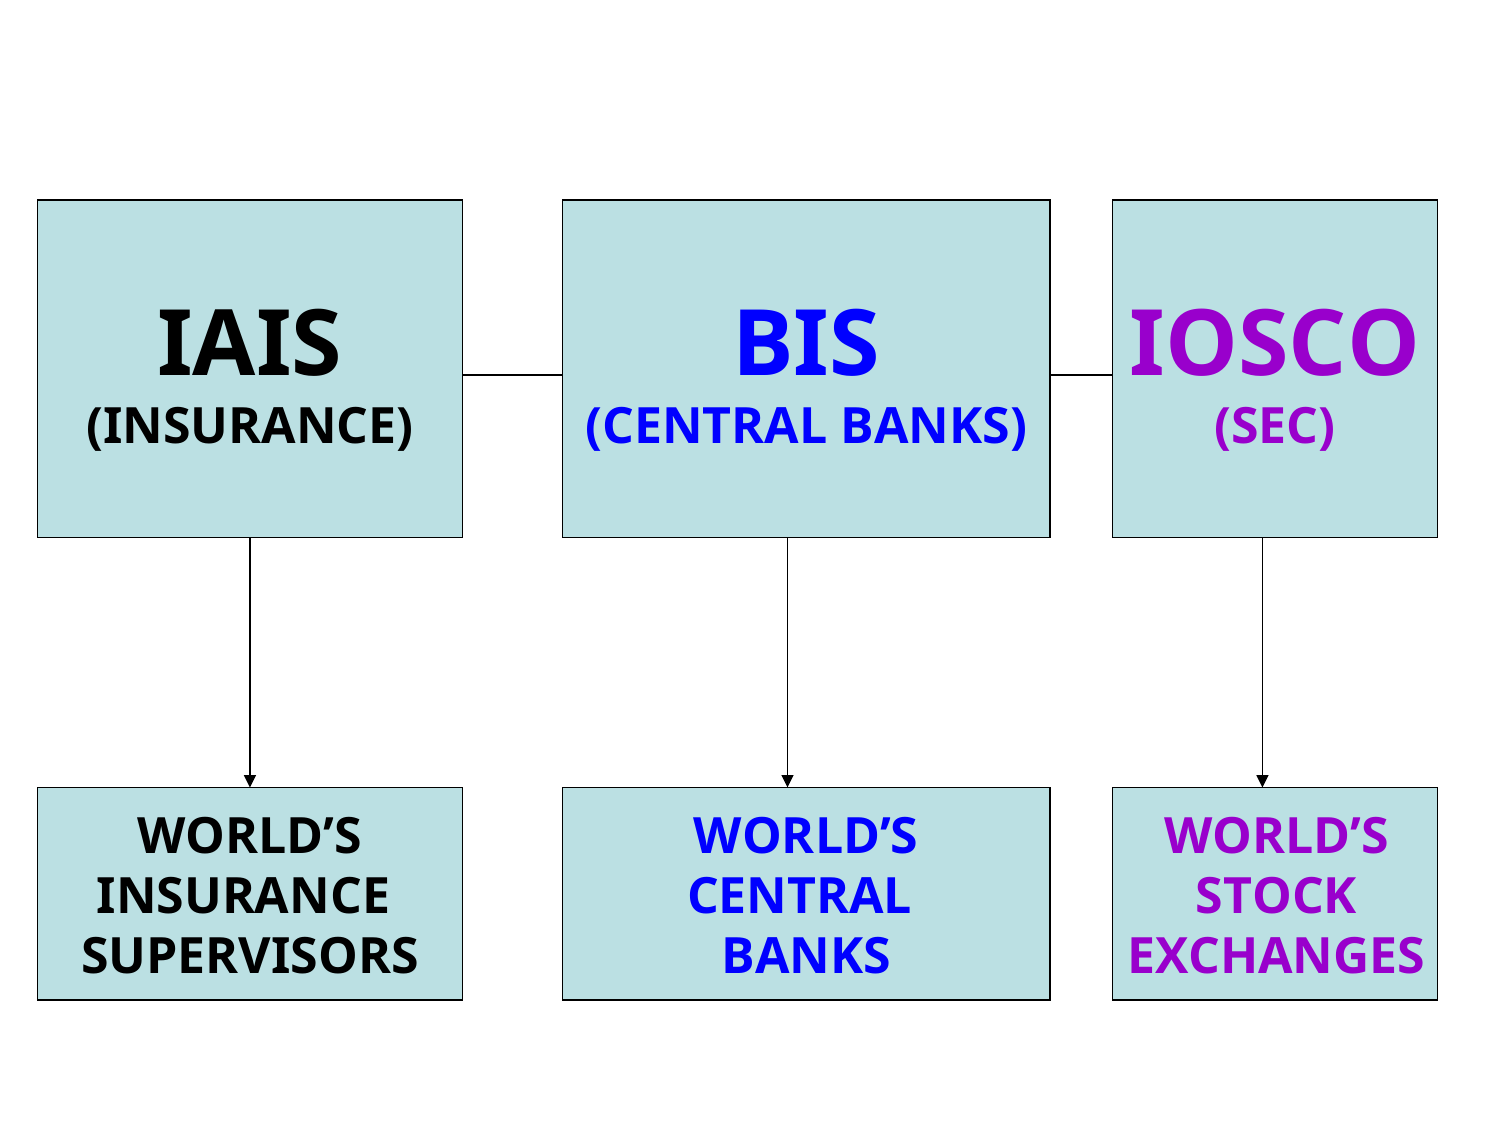

IAIS
(INSURANCE)
BIS
(CENTRAL BANKS)
IOSCO
(SEC)
WORLD’S
INSURANCE
SUPERVISORS
WORLD’S
CENTRAL
BANKS
WORLD’S
STOCK
EXCHANGES